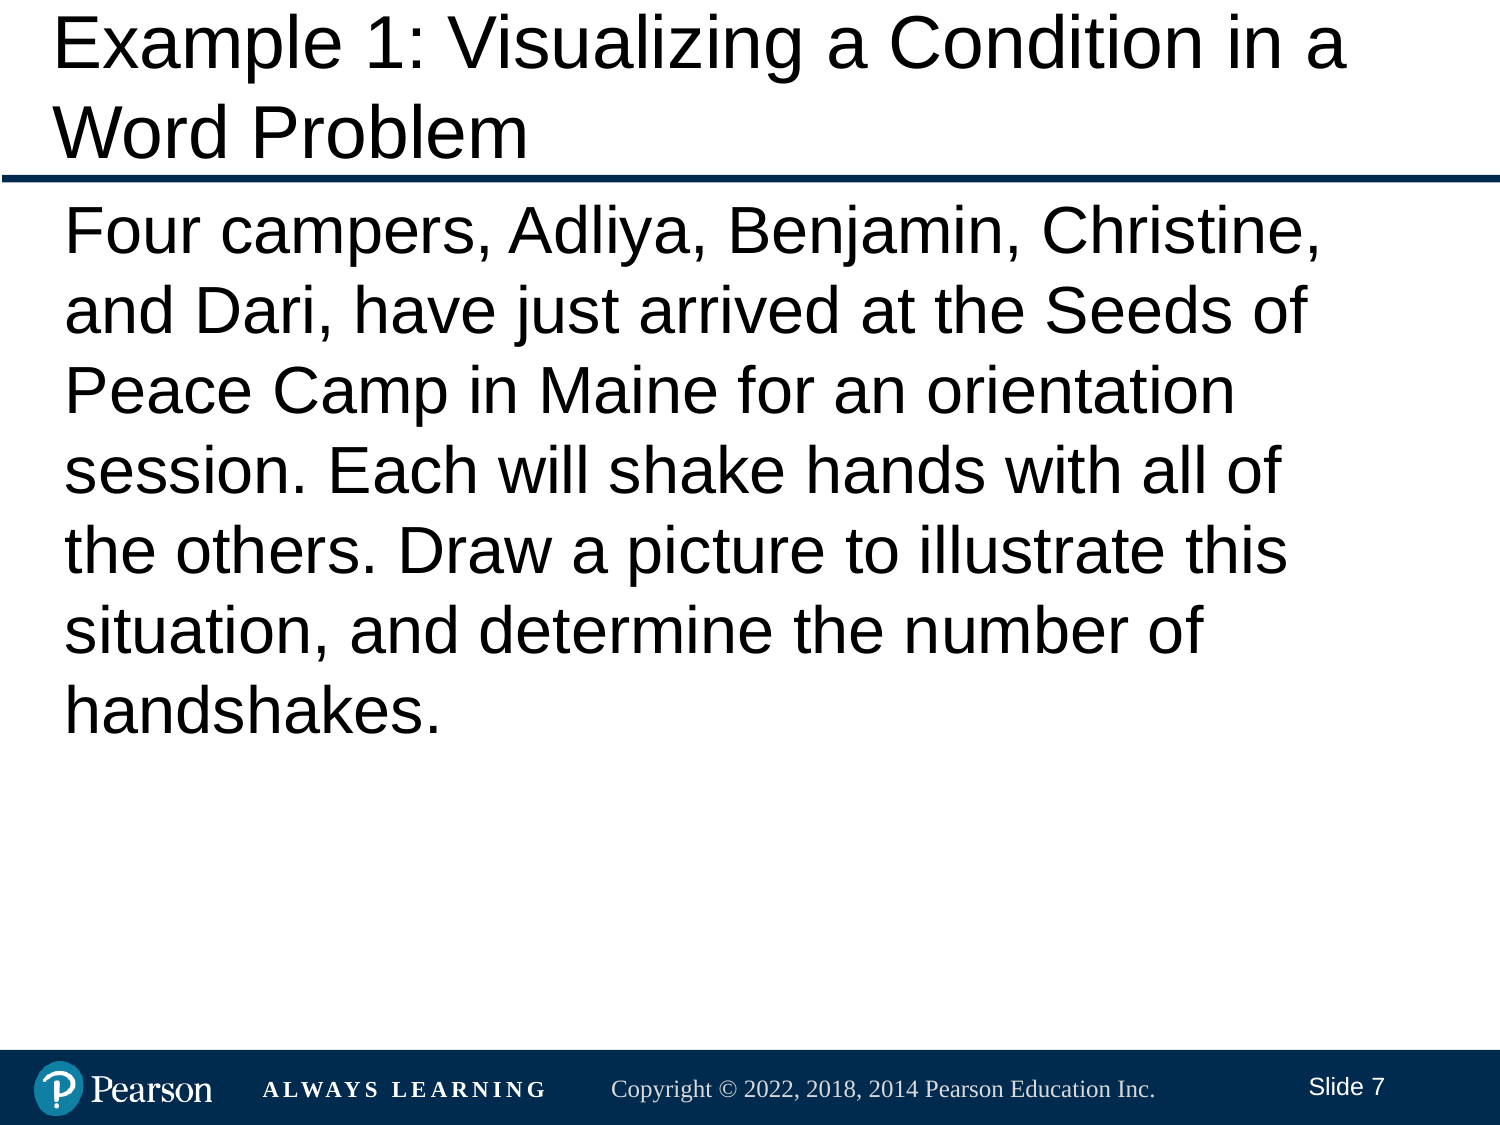

Example 1: Visualizing a Condition in a Word Problem
Four campers, Adliya, Benjamin, Christine, and Dari, have just arrived at the Seeds of
Peace Camp in Maine for an orientation session. Each will shake hands with all of the others. Draw a picture to illustrate this situation, and determine the number of
handshakes.